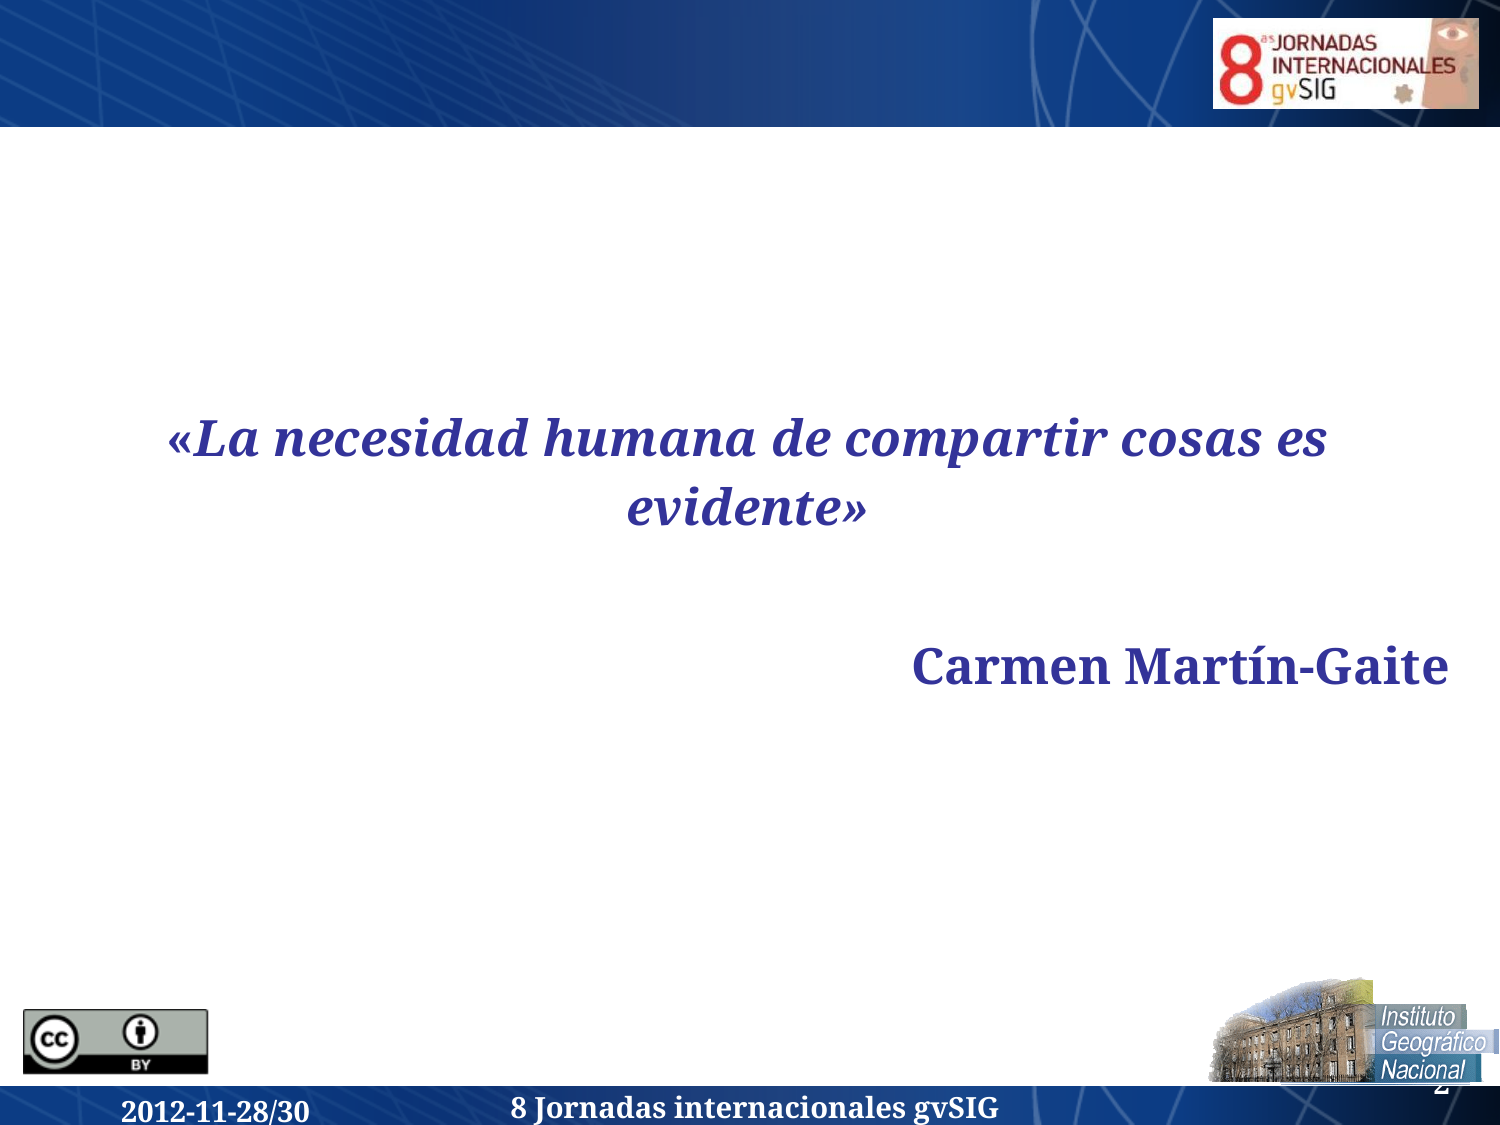

# «La necesidad humana de compartir cosas es evidente»
Carmen Martín-Gaite